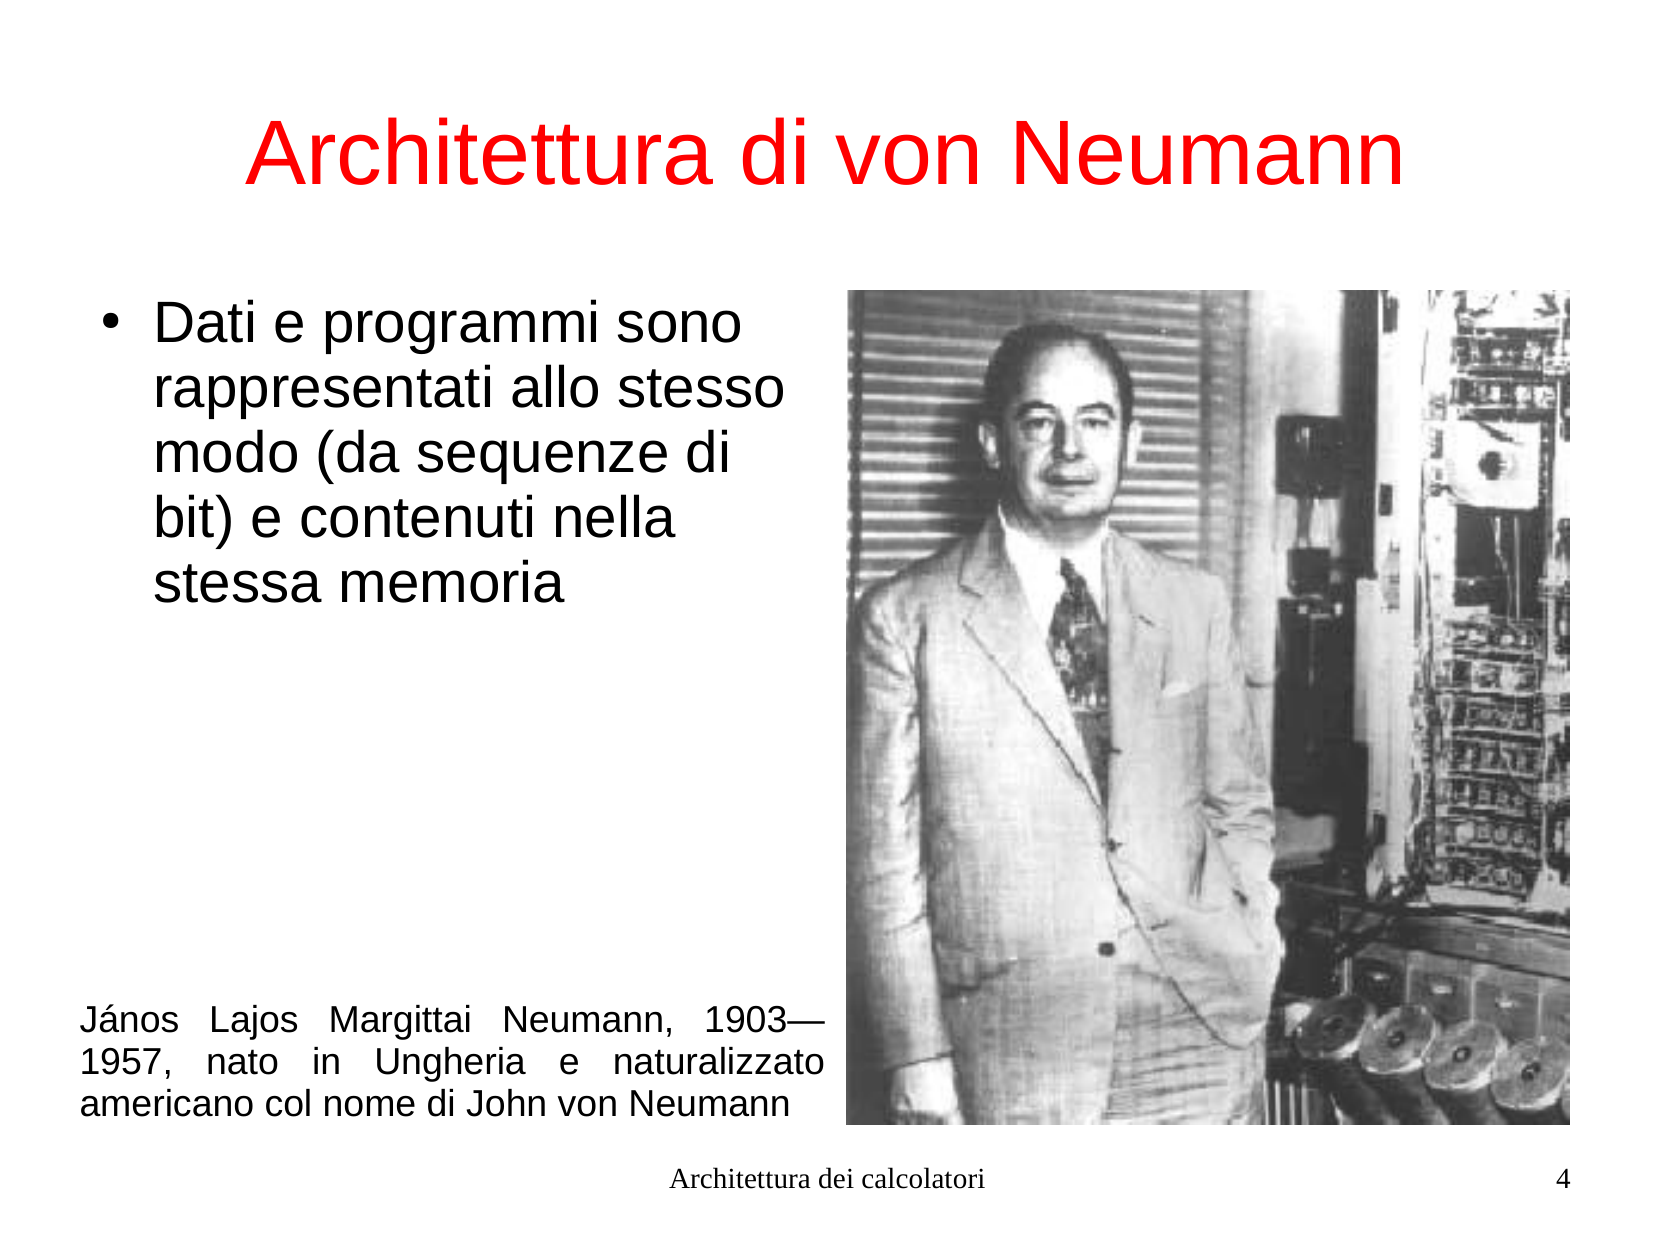

# Architettura di von Neumann
Dati e programmi sono rappresentati allo stesso modo (da sequenze di bit) e contenuti nella stessa memoria
János Lajos Margittai Neumann, 1903—1957, nato in Ungheria e naturalizzato americano col nome di John von Neumann
Architettura dei calcolatori
4